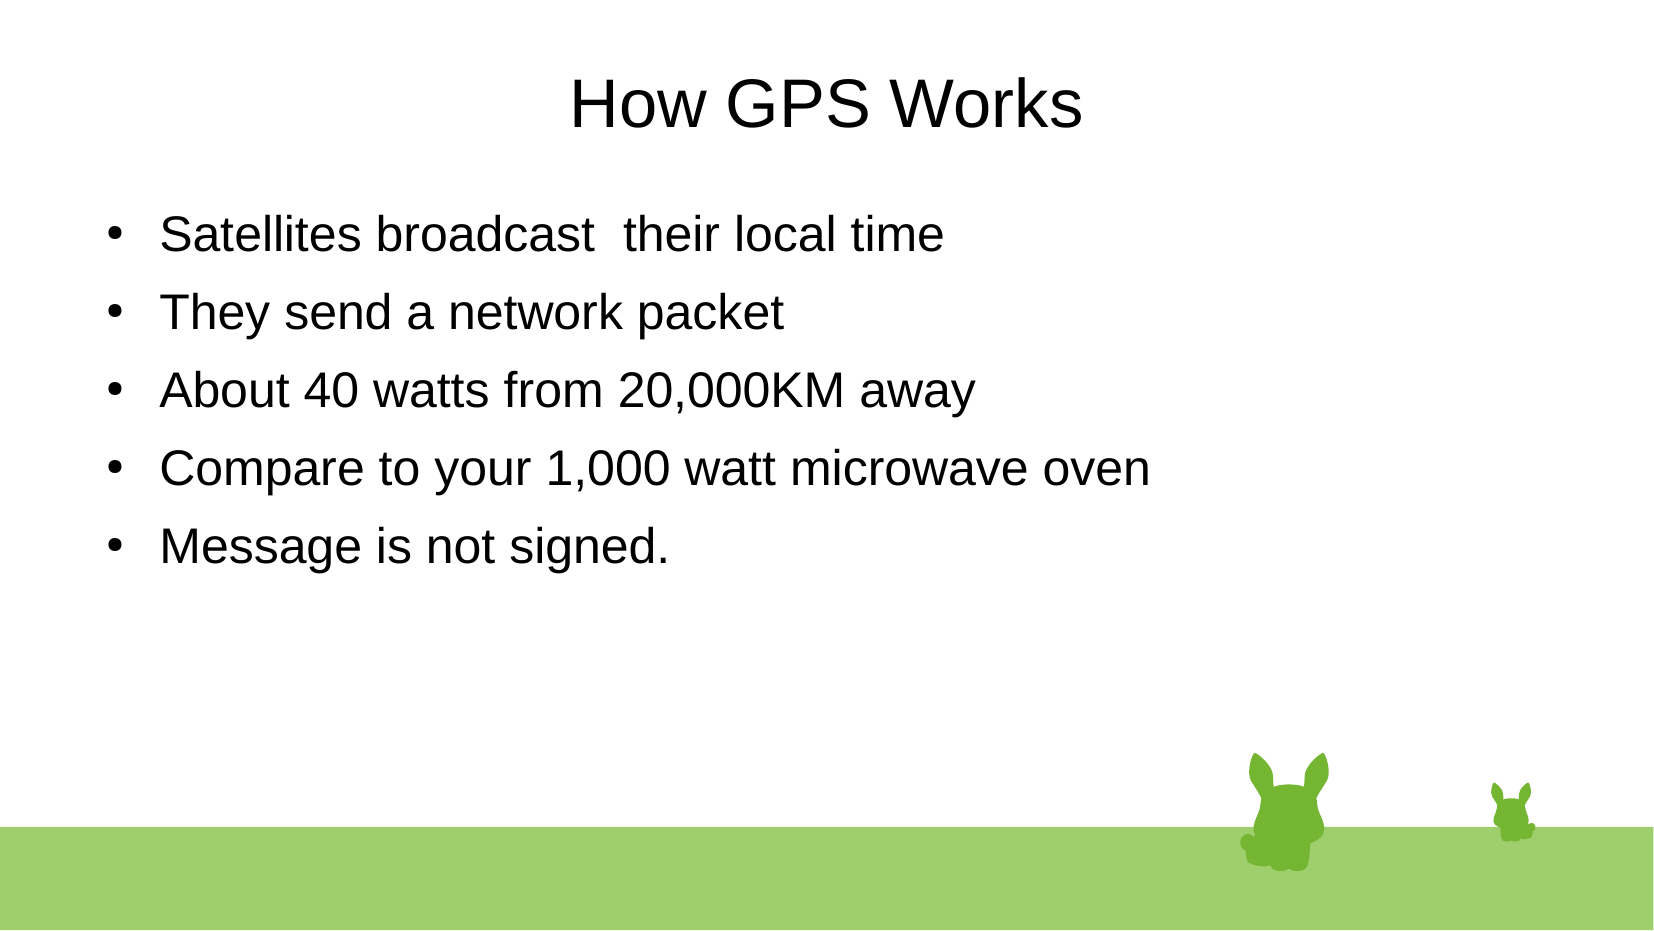

# How GPS Works
Satellites broadcast their local time
They send a network packet
About 40 watts from 20,000KM away
Compare to your 1,000 watt microwave oven
Message is not signed.